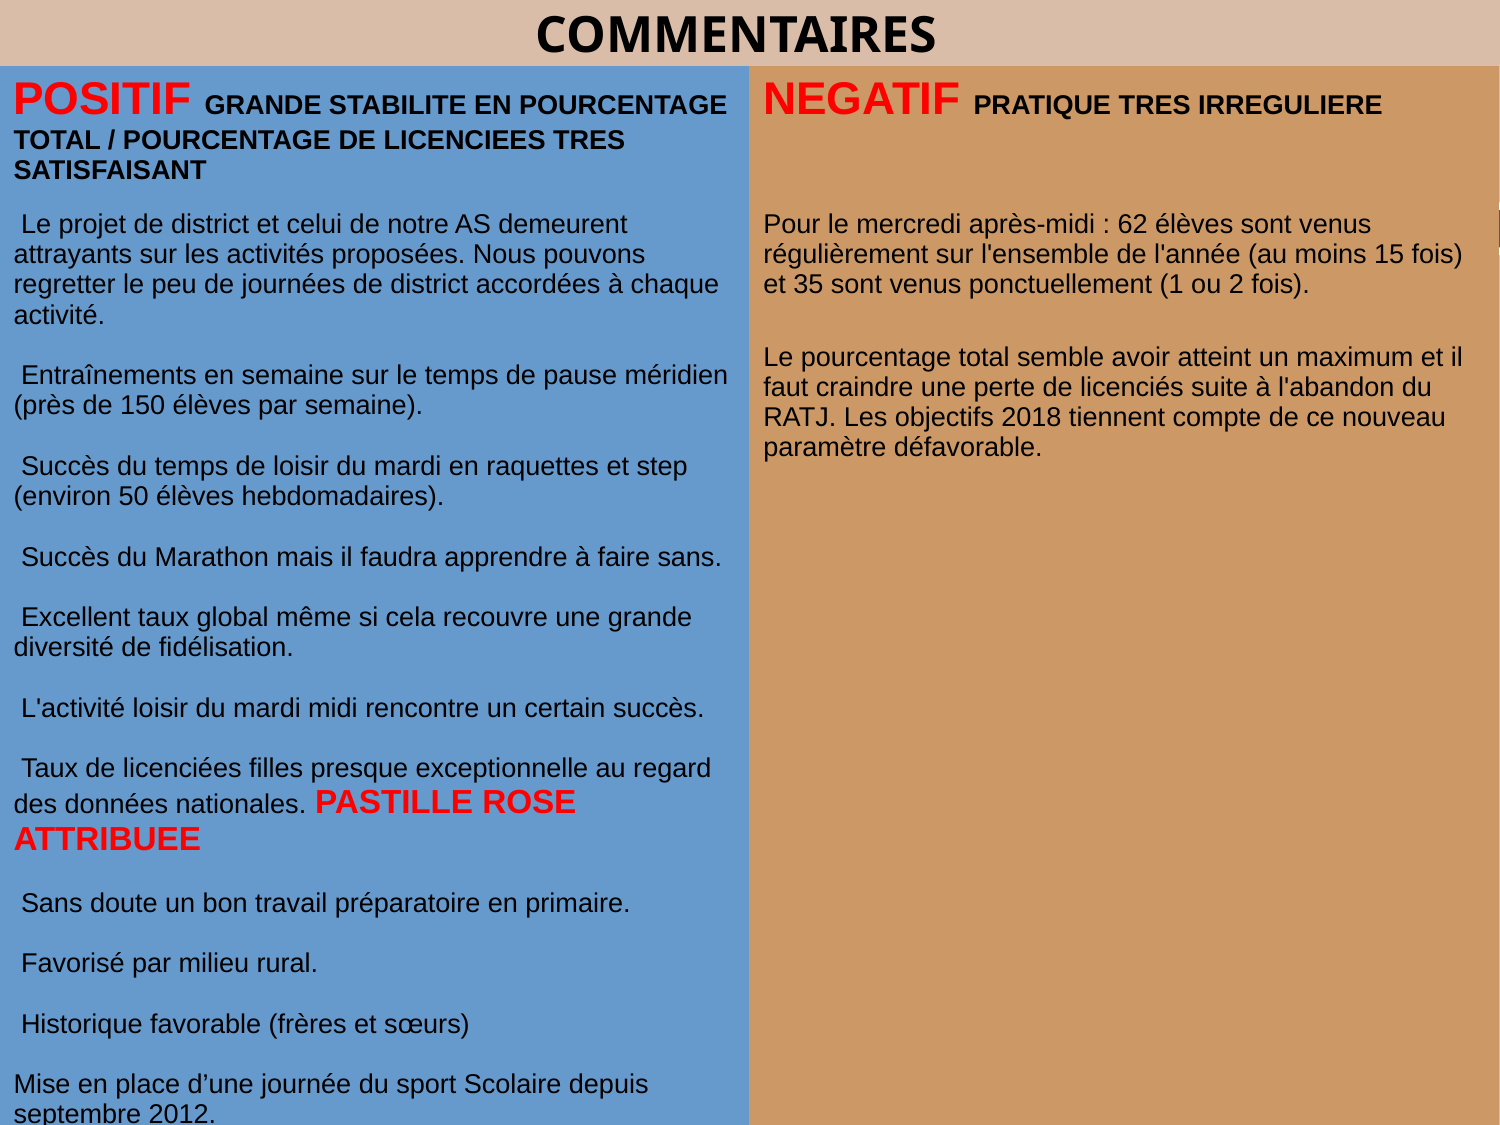

COMMENTAIRES
| POSITIF  GRANDE STABILITE EN POURCENTAGE TOTAL / POURCENTAGE DE LICENCIEES TRES SATISFAISANT | NEGATIF PRATIQUE TRES IRREGULIERE |
| --- | --- |
| Le projet de district et celui de notre AS demeurent attrayants sur les activités proposées. Nous pouvons regretter le peu de journées de district accordées à chaque activité. Entraînements en semaine sur le temps de pause méridien (près de 150 élèves par semaine). Succès du temps de loisir du mardi en raquettes et step (environ 50 élèves hebdomadaires). Succès du Marathon mais il faudra apprendre à faire sans. Excellent taux global même si cela recouvre une grande diversité de fidélisation. L'activité loisir du mardi midi rencontre un certain succès. Taux de licenciées filles presque exceptionnelle au regard des données nationales. PASTILLE ROSE ATTRIBUEE Sans doute un bon travail préparatoire en primaire. Favorisé par milieu rural. Historique favorable (frères et sœurs) Mise en place d’une journée du sport Scolaire depuis septembre 2012. | Pour le mercredi après-midi : 62 élèves sont venus régulièrement sur l'ensemble de l'année (au moins 15 fois) et 35 sont venus ponctuellement (1 ou 2 fois). Le pourcentage total semble avoir atteint un maximum et il faut craindre une perte de licenciés suite à l'abandon du RATJ. Les objectifs 2018 tiennent compte de ce nouveau paramètre défavorable. |